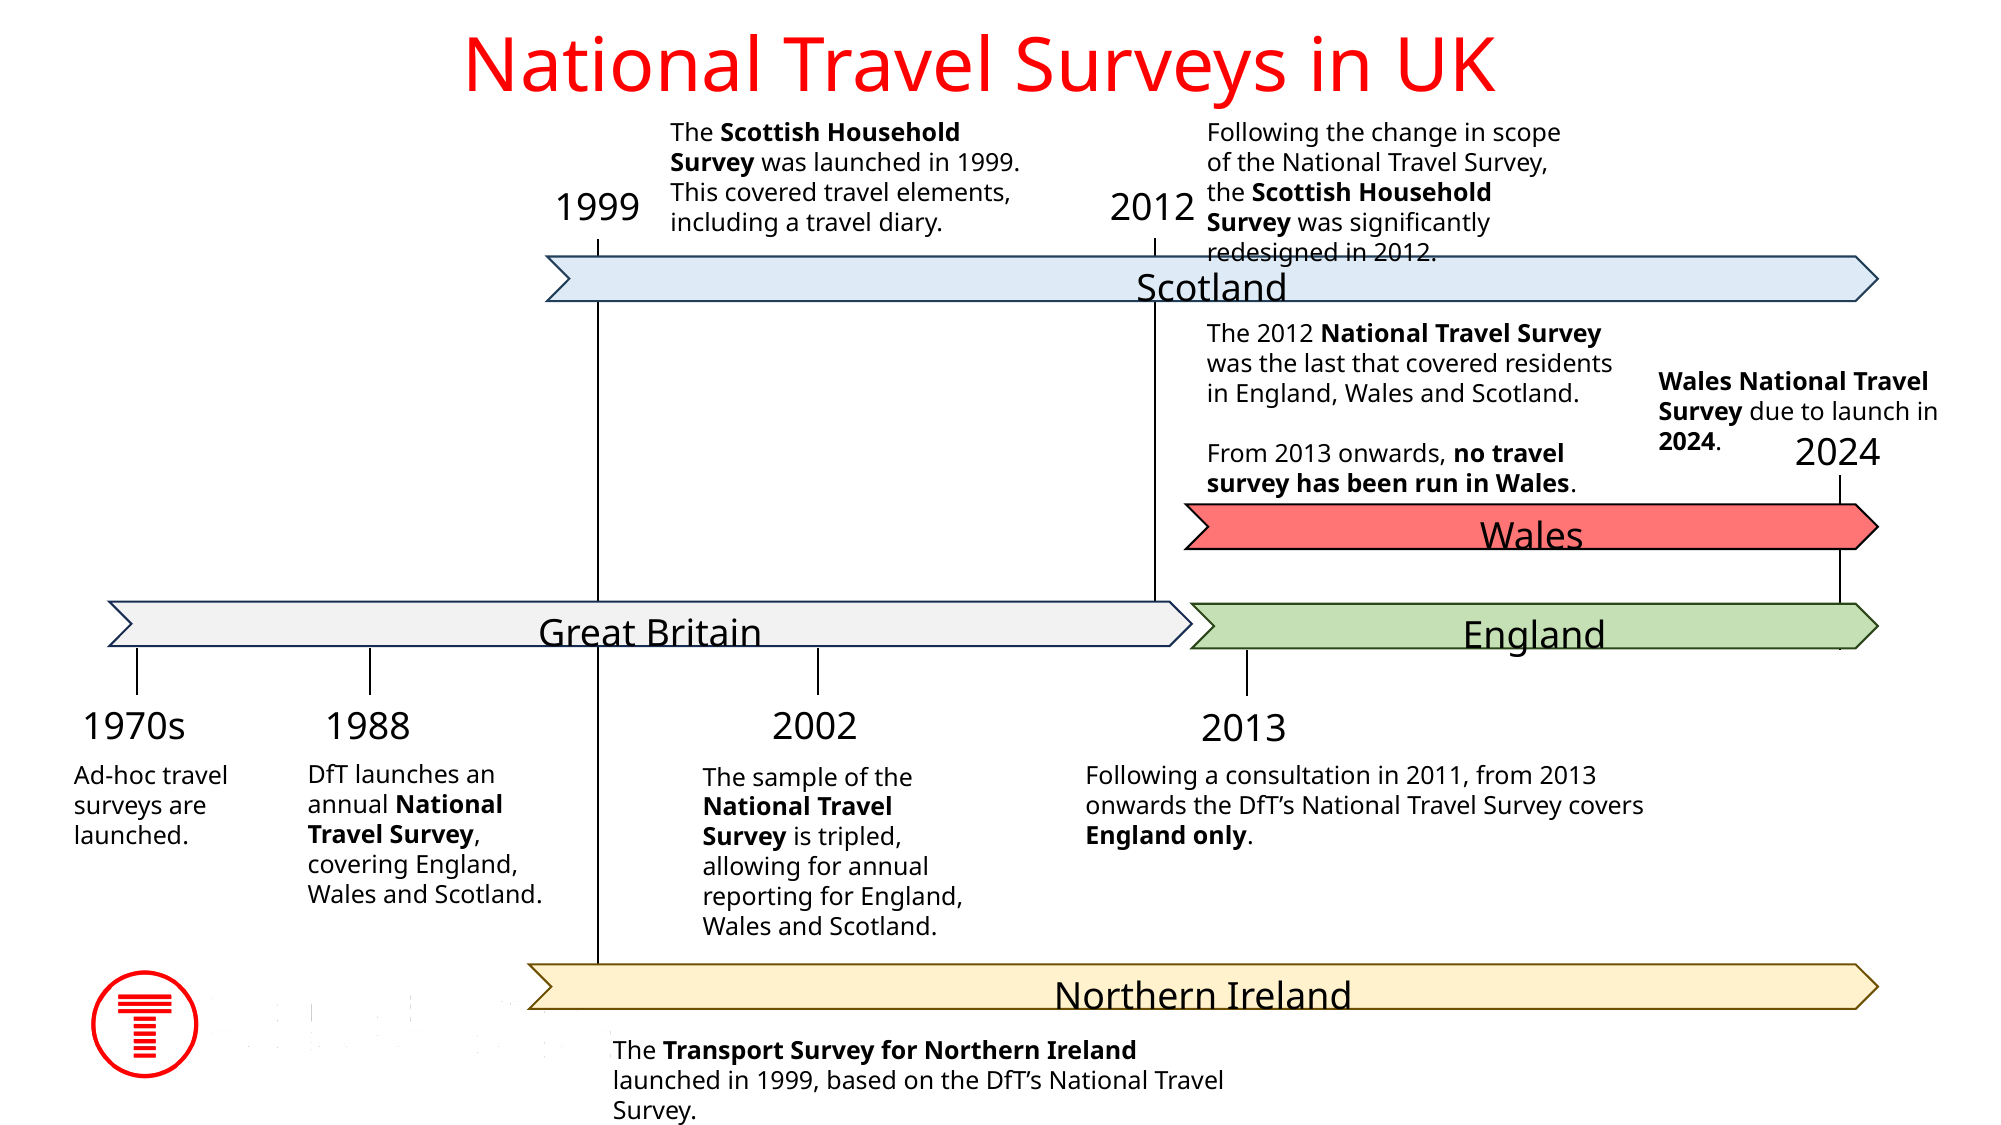

National Travel Surveys in UK
The Scottish Household Survey was launched in 1999. This covered travel elements, including a travel diary.
Following the change in scope of the National Travel Survey, the Scottish Household Survey was significantly redesigned in 2012.
1999
2012
Scotland
The 2012 National Travel Survey was the last that covered residents in England, Wales and Scotland.
From 2013 onwards, no travel survey has been run in Wales.
2024
Wales
Great Britain
England
1970s
1988
2002
2013
DfT launches an annual National Travel Survey, covering England, Wales and Scotland.
Ad-hoc travel surveys are launched.
Following a consultation in 2011, from 2013 onwards the DfT’s National Travel Survey covers England only.
The sample of the National Travel Survey is tripled, allowing for annual reporting for England, Wales and Scotland.
Northern Ireland
The Transport Survey for Northern Ireland launched in 1999, based on the DfT’s National Travel Survey.
Wales National Travel Survey due to launch in 2024.